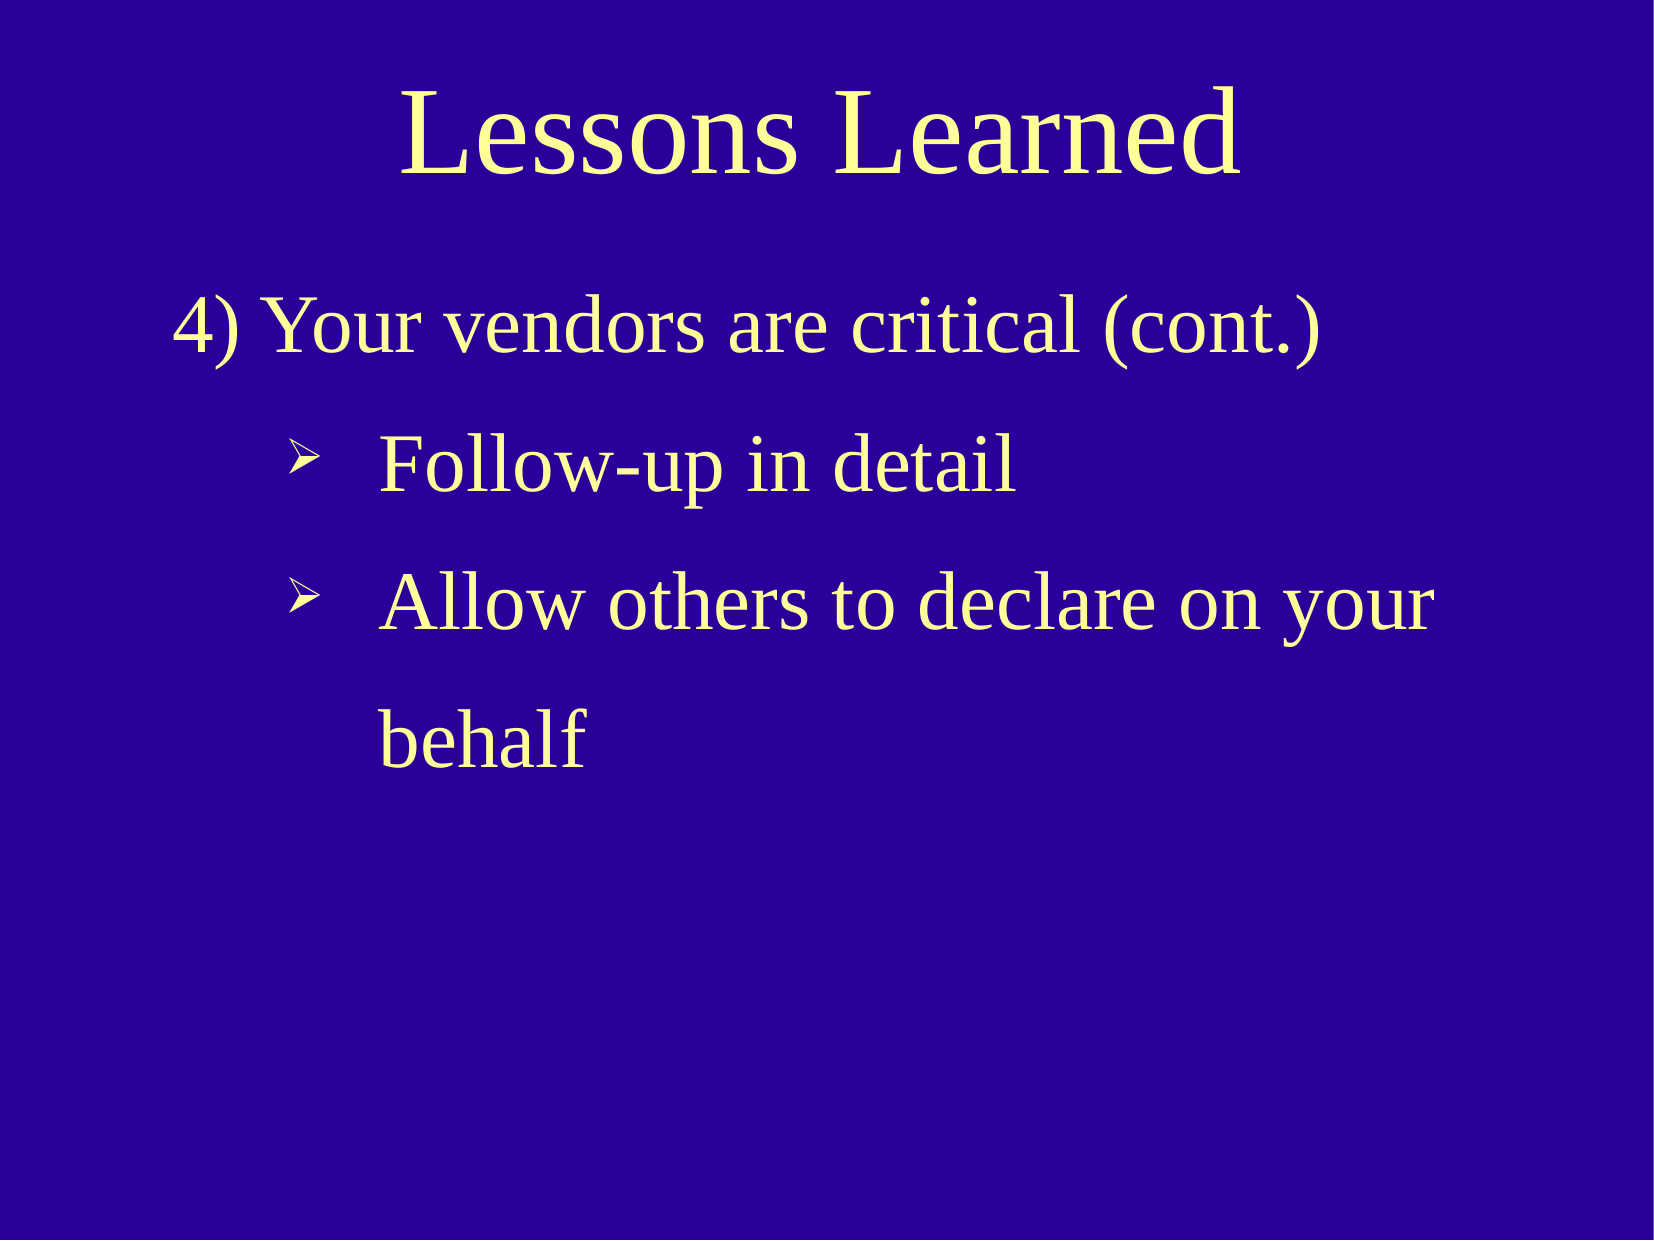

# Lessons Learned
4) Your vendors are critical (cont.)
Follow-up in detail
Allow others to declare on your behalf